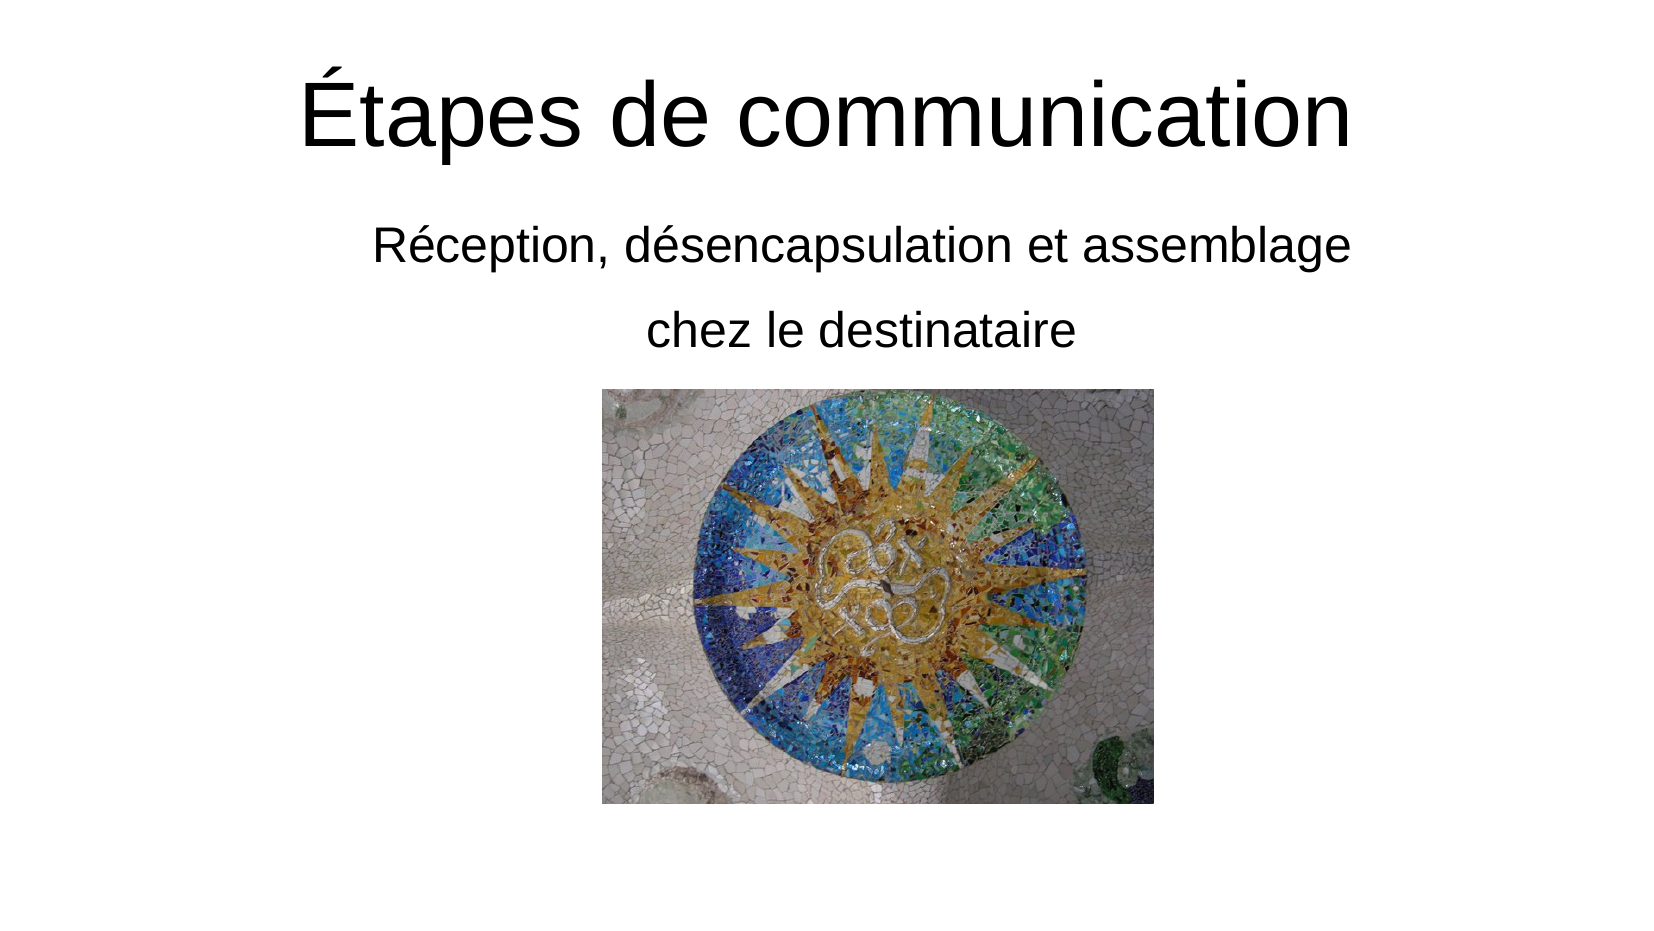

# Étapes de communication
Réception, désencapsulation et assemblage
chez le destinataire